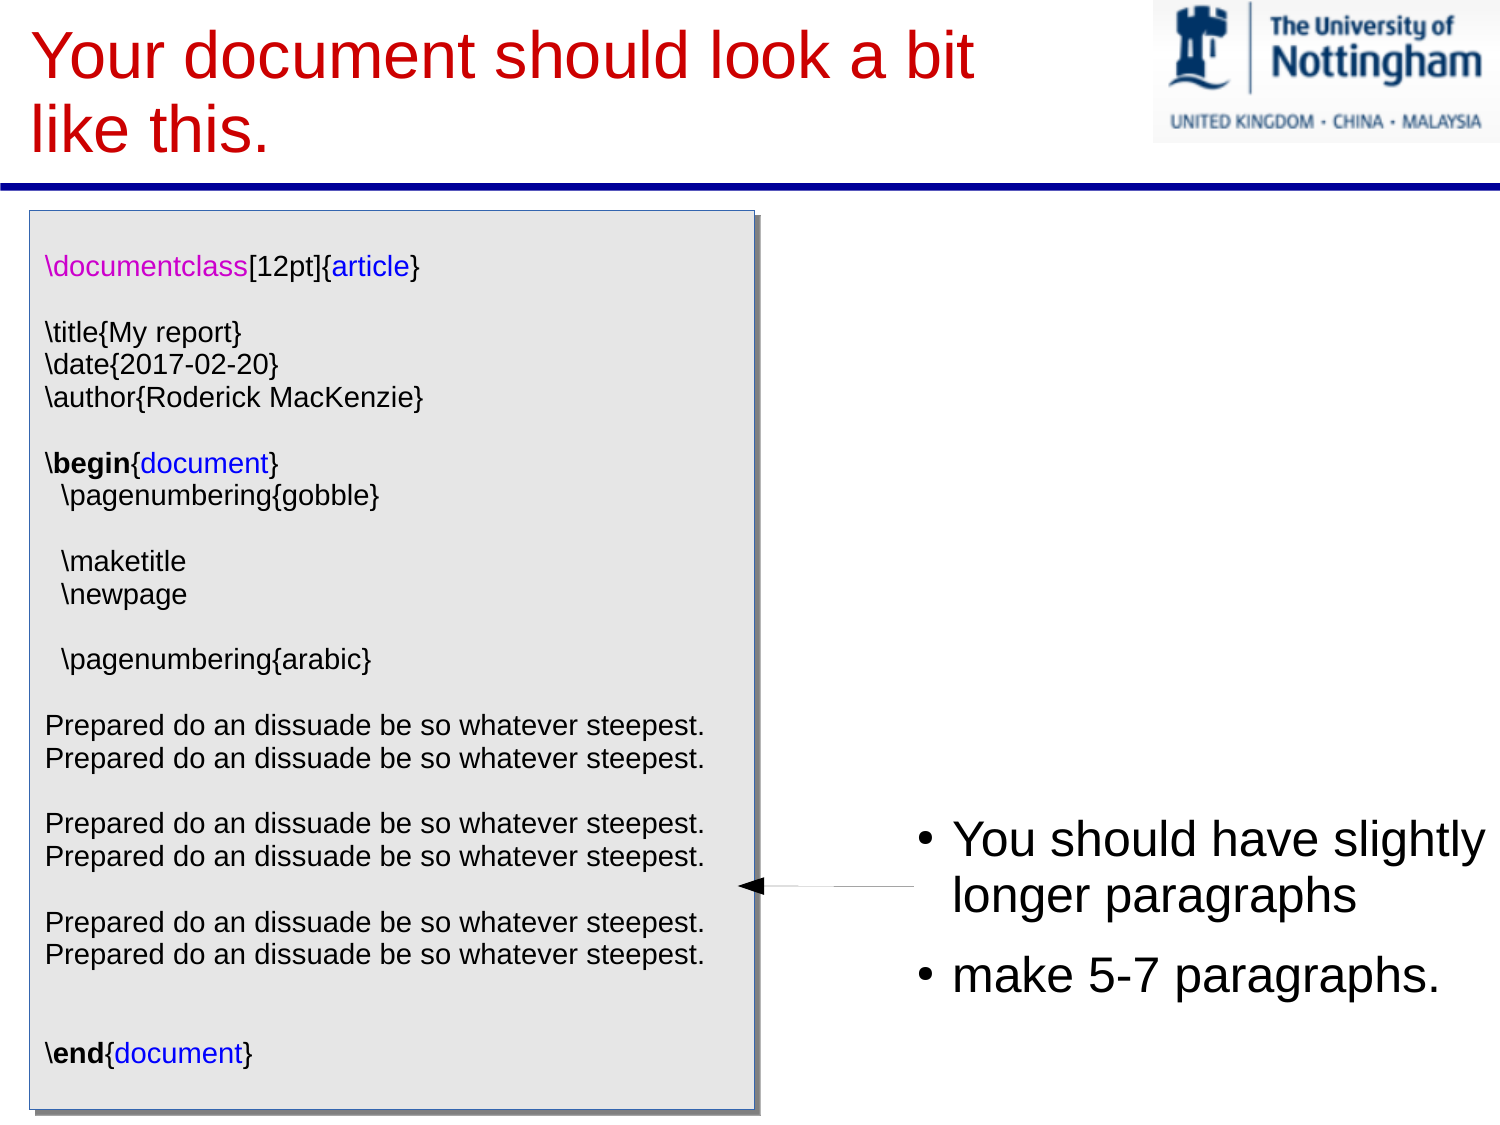

Your document should look a bit like this.
\documentclass[12pt]{article}
\title{My report}
\date{2017-02-20}
\author{Roderick MacKenzie}
\begin{document}
 \pagenumbering{gobble}
 \maketitle
 \newpage
 \pagenumbering{arabic}
Prepared do an dissuade be so whatever steepest.
Prepared do an dissuade be so whatever steepest.
Prepared do an dissuade be so whatever steepest.
Prepared do an dissuade be so whatever steepest.
Prepared do an dissuade be so whatever steepest.
Prepared do an dissuade be so whatever steepest.
\end{document}
You should have slightly longer paragraphs
make 5-7 paragraphs.